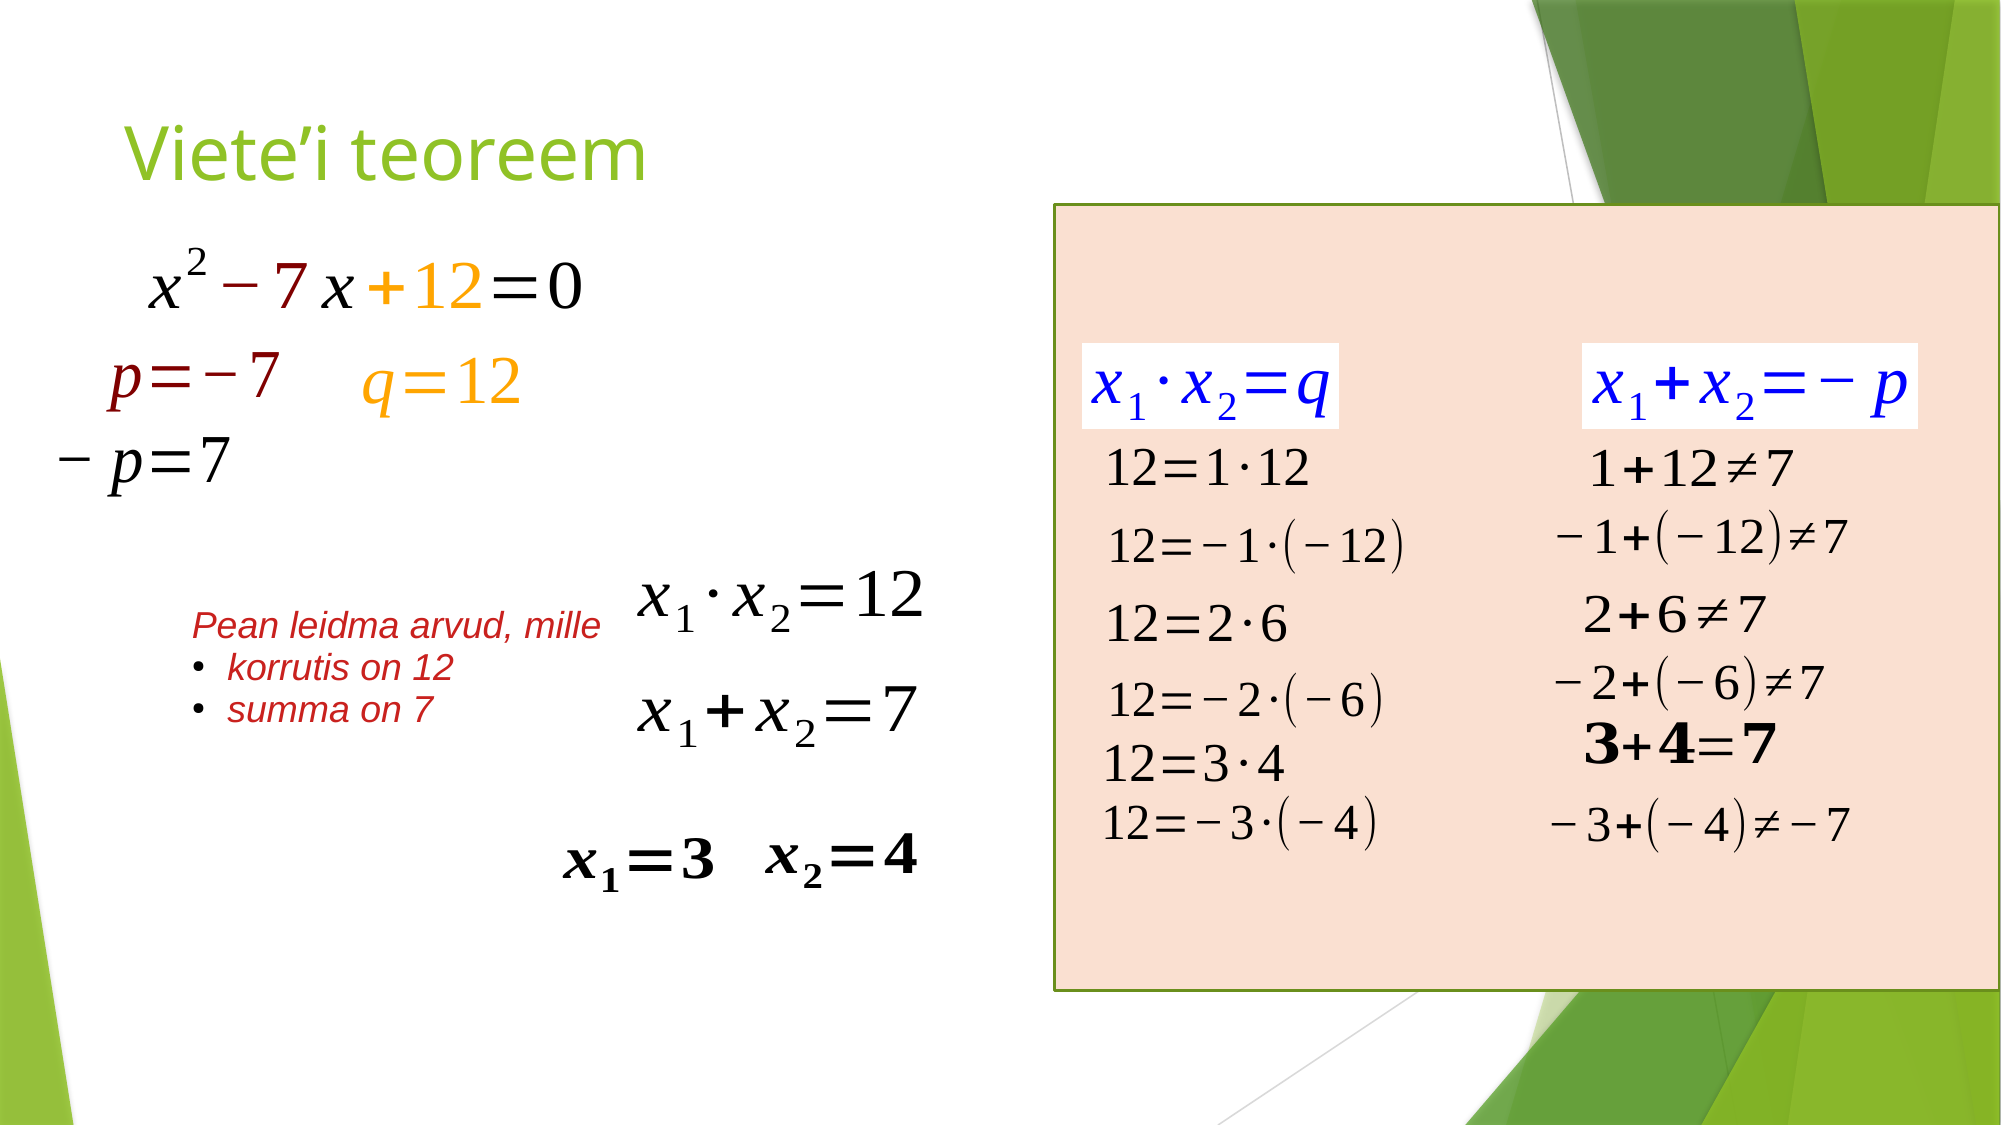

# Viete’i teoreem
Pean leidma arvud, mille
korrutis on 12
summa on 7